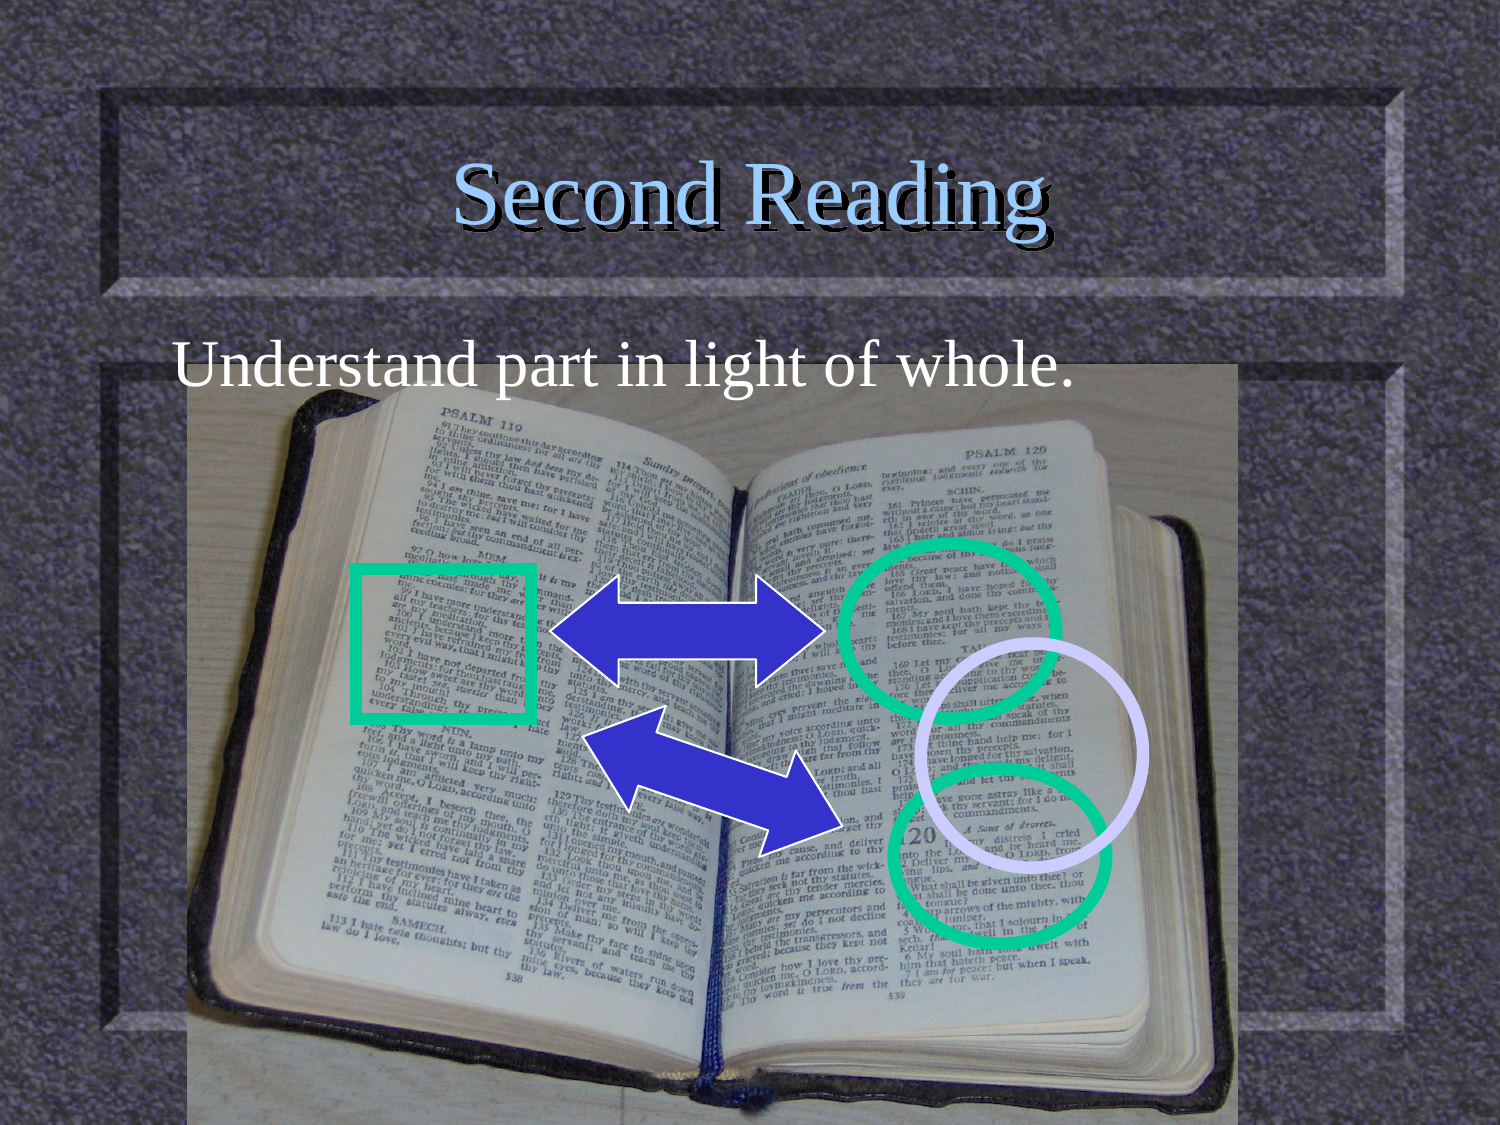

# Second Reading
Understand part in light of whole.